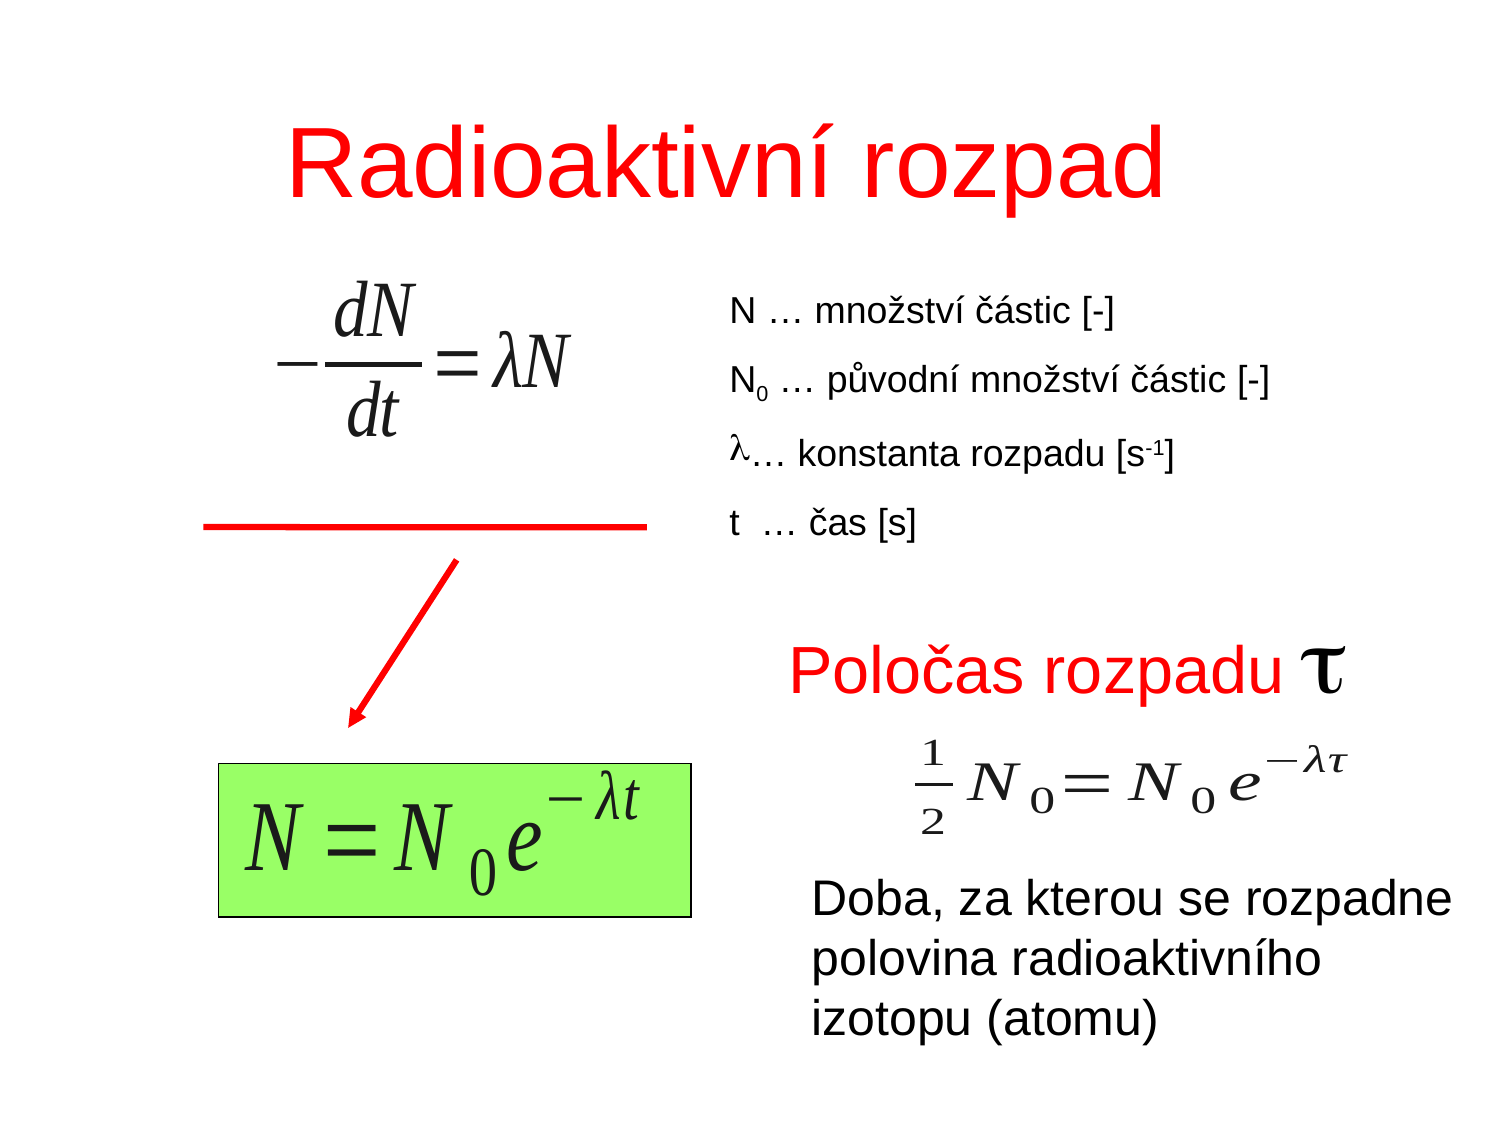

Radioaktivní rozpad
N … množství částic [-]
N0 … původní množství částic [-]
… konstanta rozpadu [s-1]
t … čas [s]
Poločas rozpadu 
Doba, za kterou se rozpadne polovina radioaktivního izotopu (atomu)